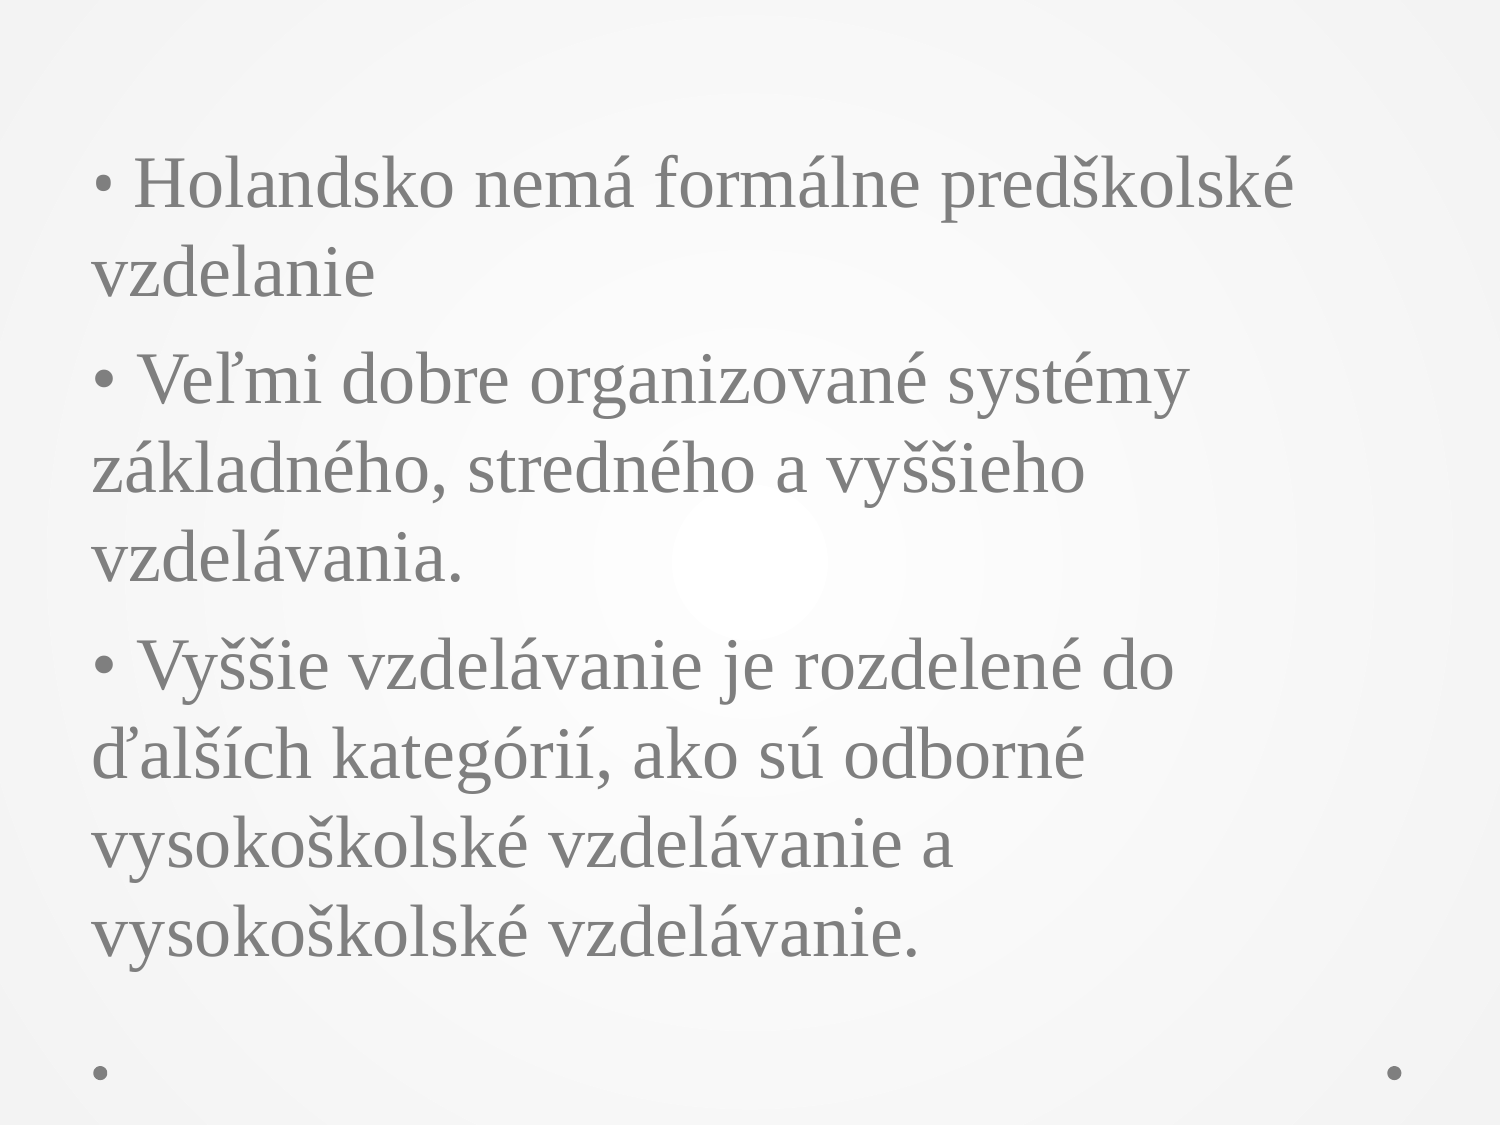

# • Holandsko nemá formálne predškolské vzdelanie
• Veľmi dobre organizované systémy základného, ​​stredného a vyššieho vzdelávania.
• Vyššie vzdelávanie je rozdelené do ďalších kategórií, ako sú odborné vysokoškolské vzdelávanie a vysokoškolské vzdelávanie.